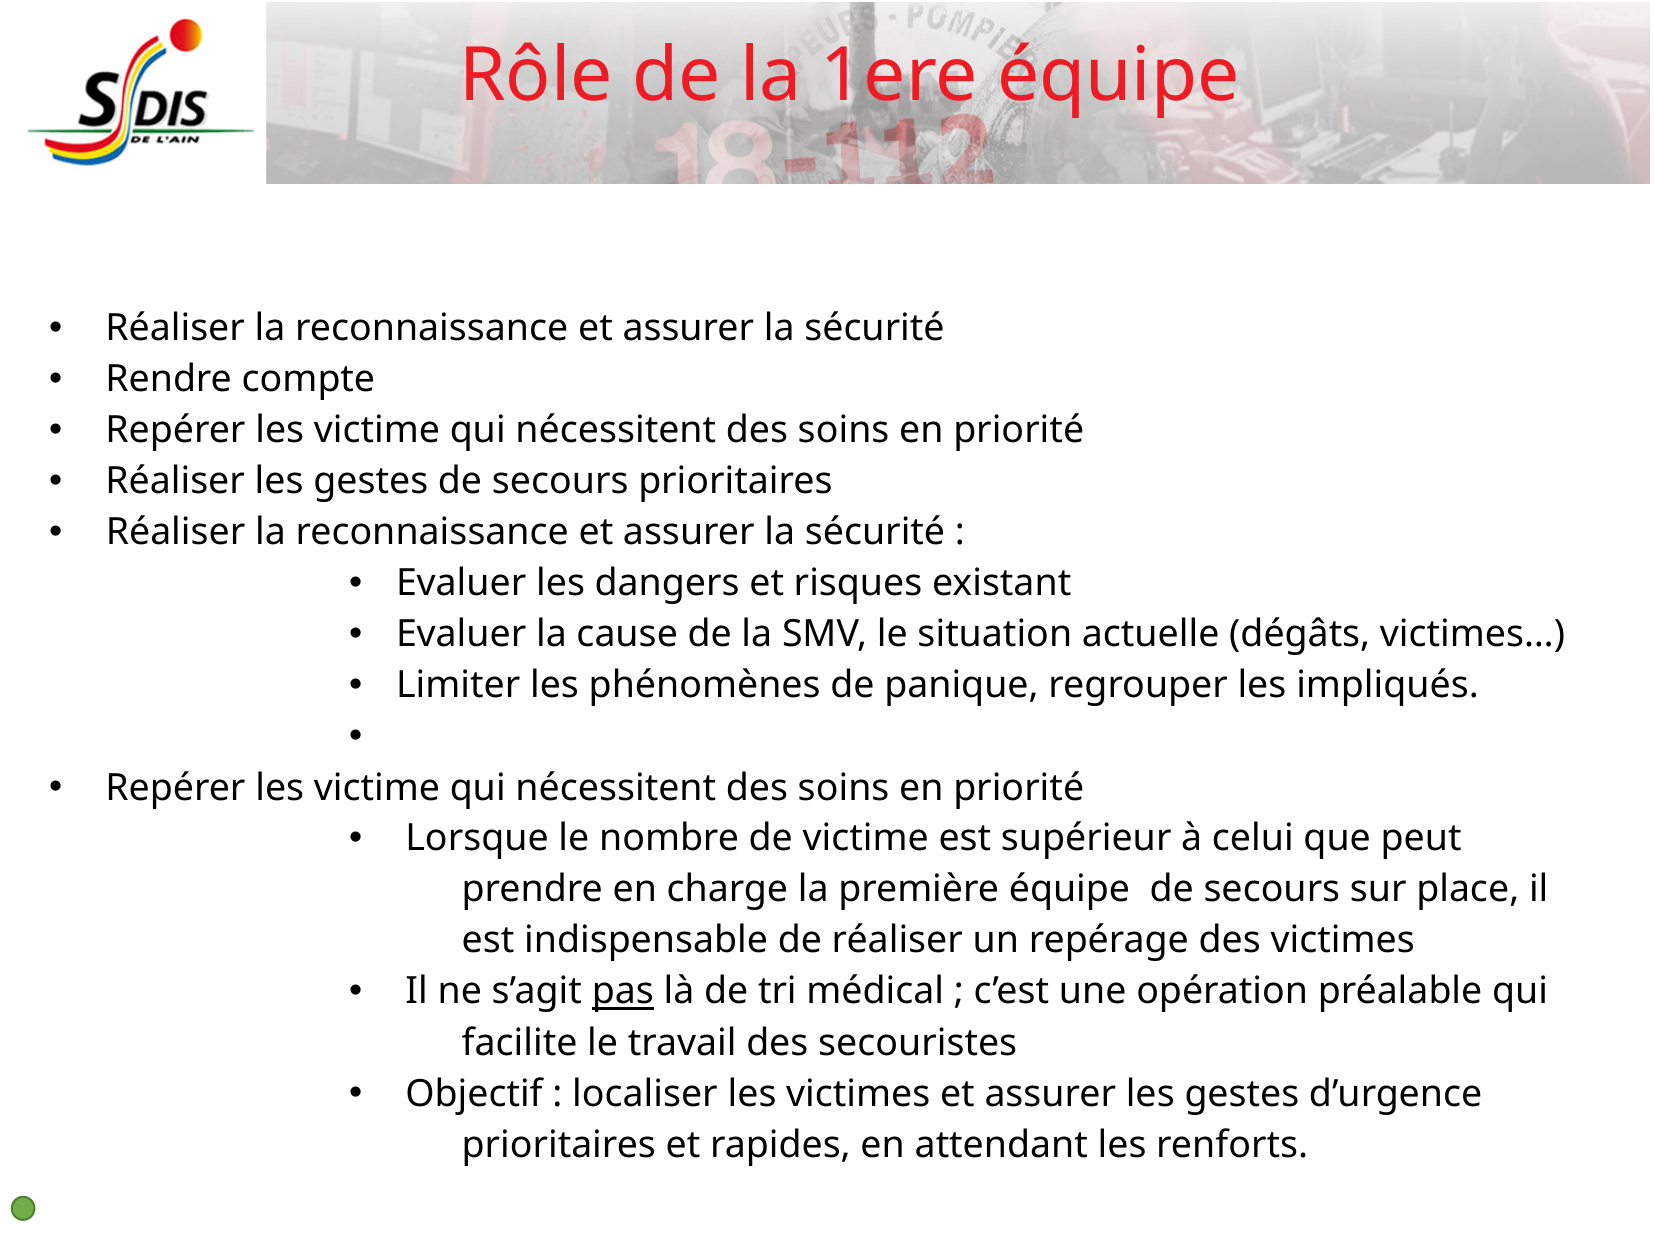

# Rôle de la 1ere équipe
Réaliser la reconnaissance et assurer la sécurité
Rendre compte
Repérer les victime qui nécessitent des soins en priorité
Réaliser les gestes de secours prioritaires
 Réaliser la reconnaissance et assurer la sécurité :
Evaluer les dangers et risques existant
Evaluer la cause de la SMV, le situation actuelle (dégâts, victimes…)
Limiter les phénomènes de panique, regrouper les impliqués.
Repérer les victime qui nécessitent des soins en priorité
Lorsque le nombre de victime est supérieur à celui que peut prendre en charge la première équipe de secours sur place, il est indispensable de réaliser un repérage des victimes
Il ne s’agit pas là de tri médical ; c’est une opération préalable qui facilite le travail des secouristes
Objectif : localiser les victimes et assurer les gestes d’urgence prioritaires et rapides, en attendant les renforts.